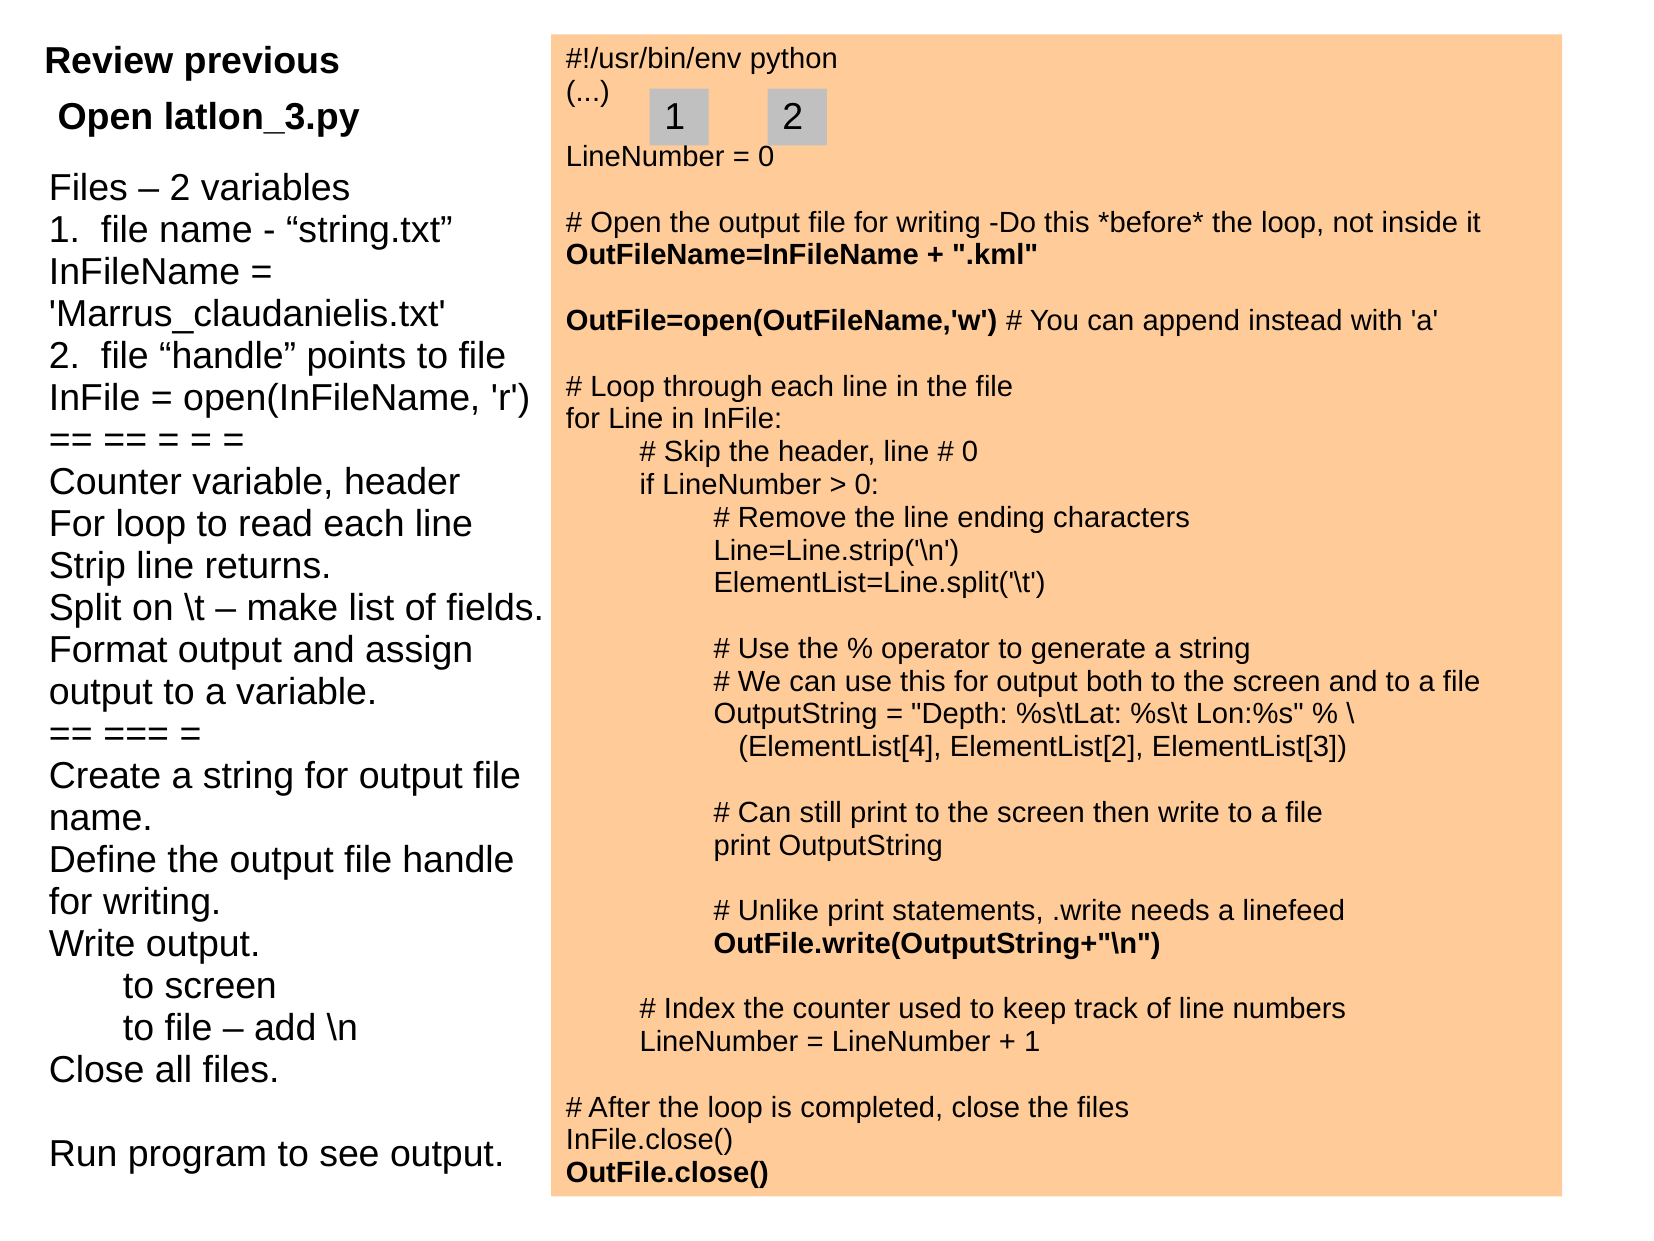

Review previous
#!/usr/bin/env python
(...)
LineNumber = 0
# Open the output file for writing -Do this *before* the loop, not inside it
OutFileName=InFileName + ".kml"
OutFile=open(OutFileName,'w') # You can append instead with 'a'
# Loop through each line in the file
for Line in InFile:
	# Skip the header, line # 0
	if LineNumber > 0:
		# Remove the line ending characters
 		Line=Line.strip('\n')
 		ElementList=Line.split('\t')
		# Use the % operator to generate a string
		# We can use this for output both to the screen and to a file
		OutputString = "Depth: %s\tLat: %s\t Lon:%s" % \
		 (ElementList[4], ElementList[2], ElementList[3])
		# Can still print to the screen then write to a file
		print OutputString
		# Unlike print statements, .write needs a linefeed
		OutFile.write(OutputString+"\n")
	# Index the counter used to keep track of line numbers
	LineNumber = LineNumber + 1
# After the loop is completed, close the files
InFile.close()
OutFile.close()
Open latlon_3.py
1
2
Files – 2 variables
1. file name - “string.txt”
InFileName = 'Marrus_claudanielis.txt'
2. file “handle” points to file
InFile = open(InFileName, 'r')
== == = = =
Counter variable, header
For loop to read each line
Strip line returns.
Split on \t – make list of fields.
Format output and assign output to a variable.
== === =
Create a string for output file name.
Define the output file handle for writing.
Write output.
	to screen
	to file – add \n
Close all files.
Run program to see output.